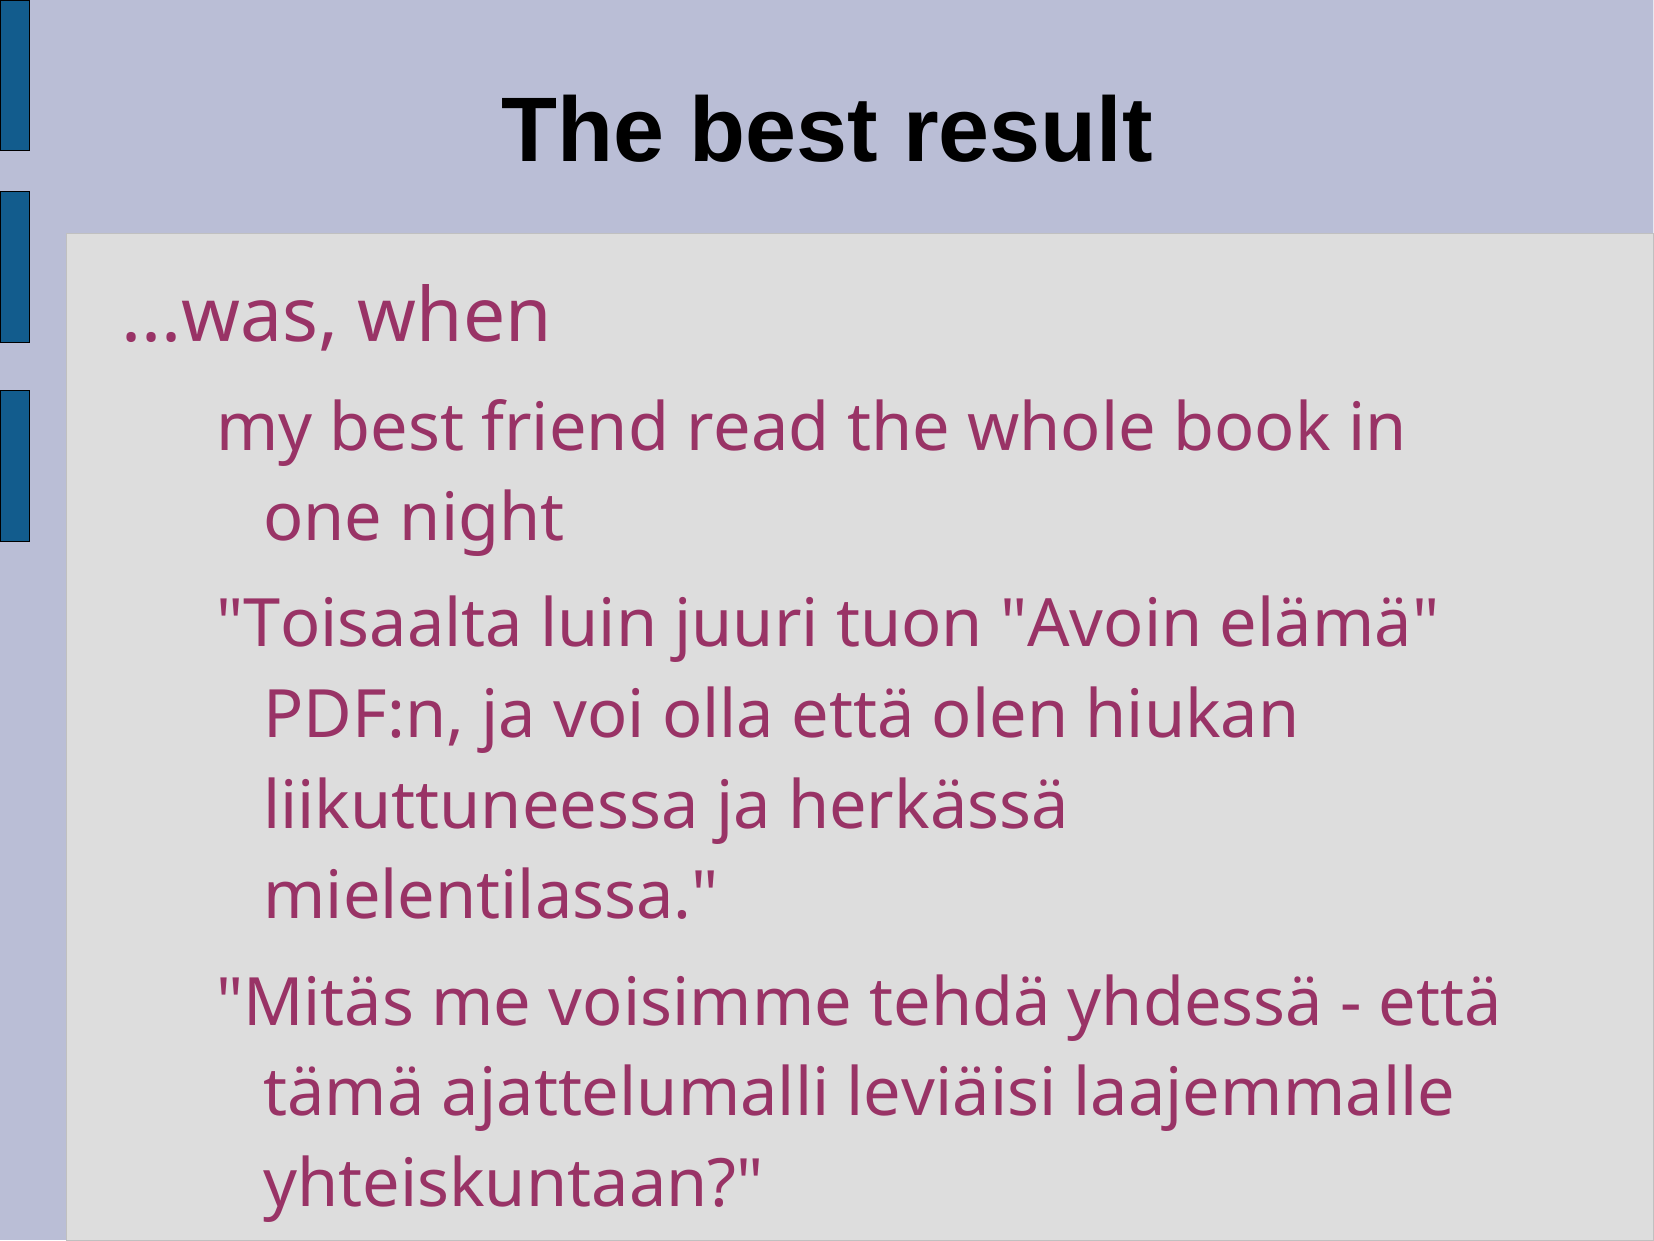

# The best result
...was, when
my best friend read the whole book in one night
"Toisaalta luin juuri tuon "Avoin elämä" PDF:n, ja voi olla että olen hiukan liikuttuneessa ja herkässä mielentilassa."
"Mitäs me voisimme tehdä yhdessä - että tämä ajattelumalli leviäisi laajemmalle yhteiskuntaan?"
many others...
thousands of others...